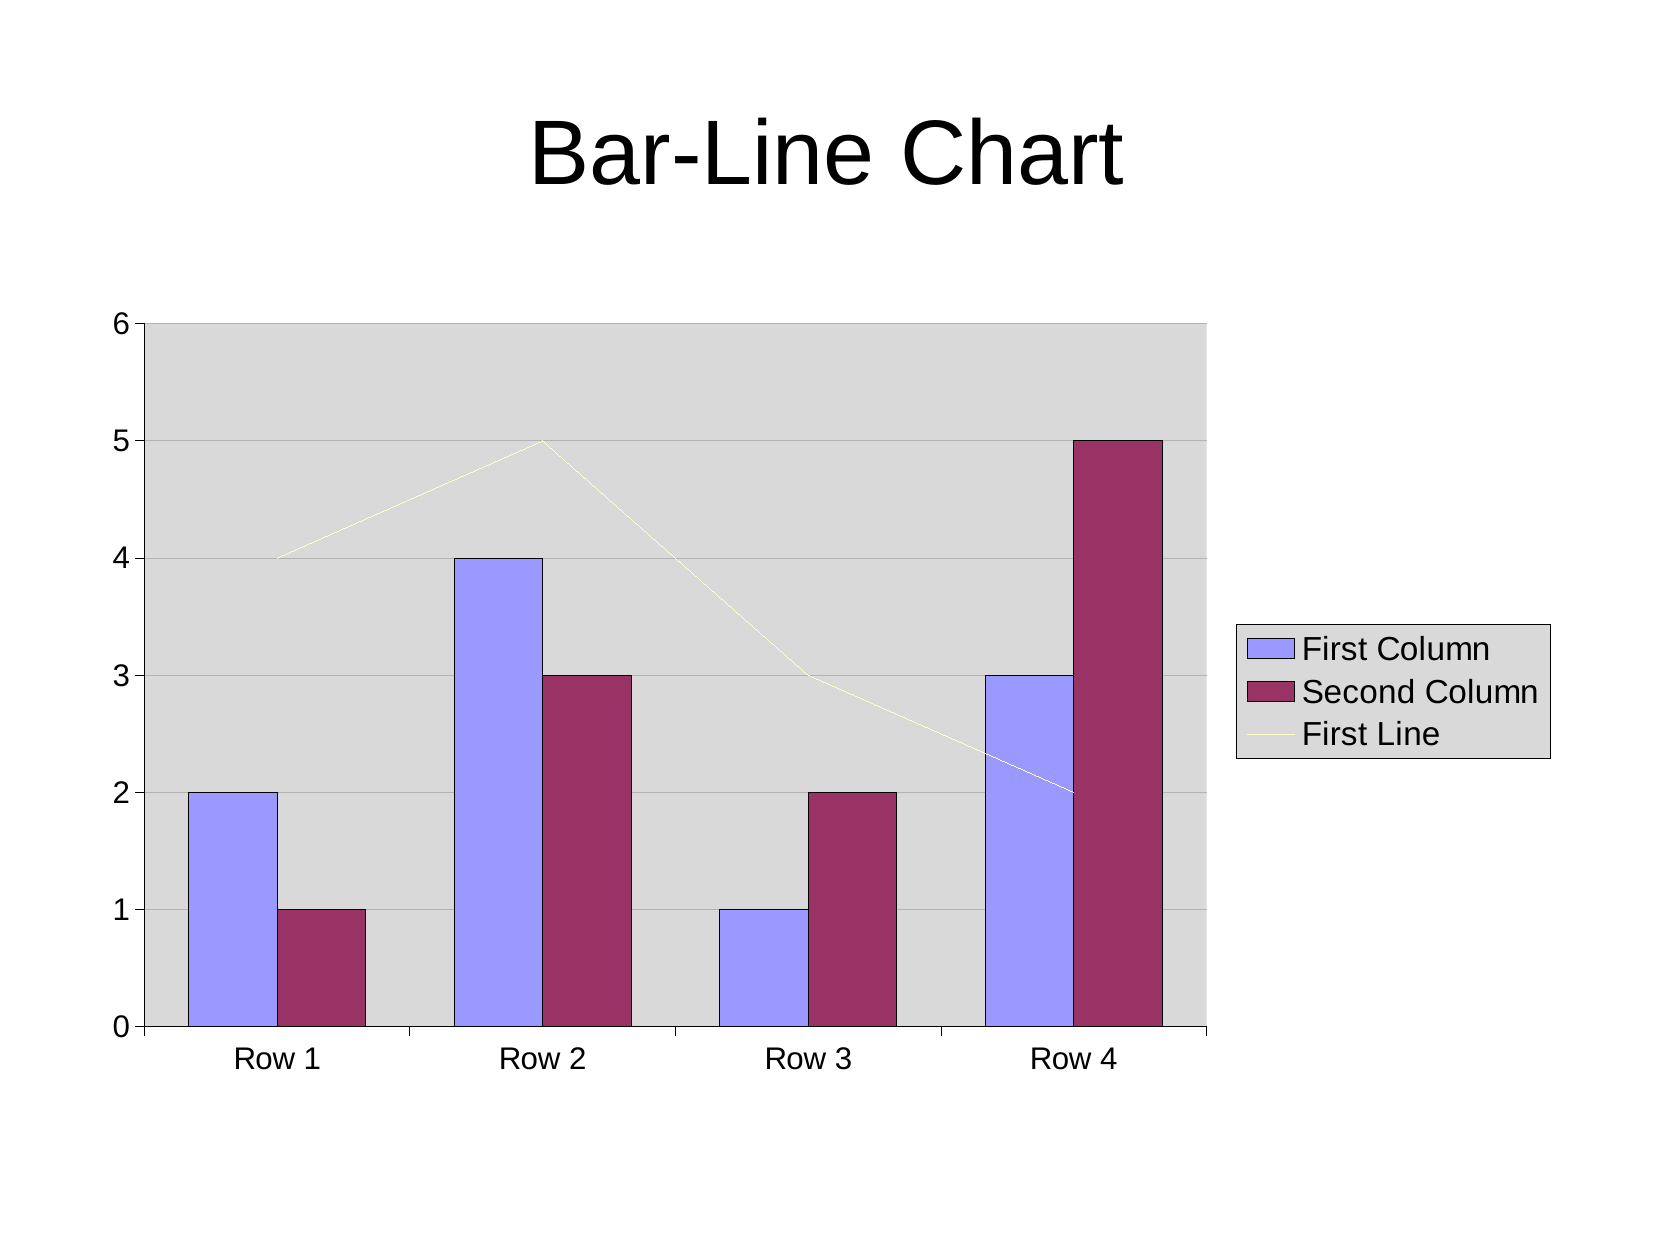

# Bar-Line Chart
### Chart
| Category | First Column | Second Column | First Line |
|---|---|---|---|
| Row 1 | 2.0 | 1.0 | 4.0 |
| Row 2 | 4.0 | 3.0 | 5.0 |
| Row 3 | 1.0 | 2.0 | 3.0 |
| Row 4 | 3.0 | 5.0 | 2.0 |